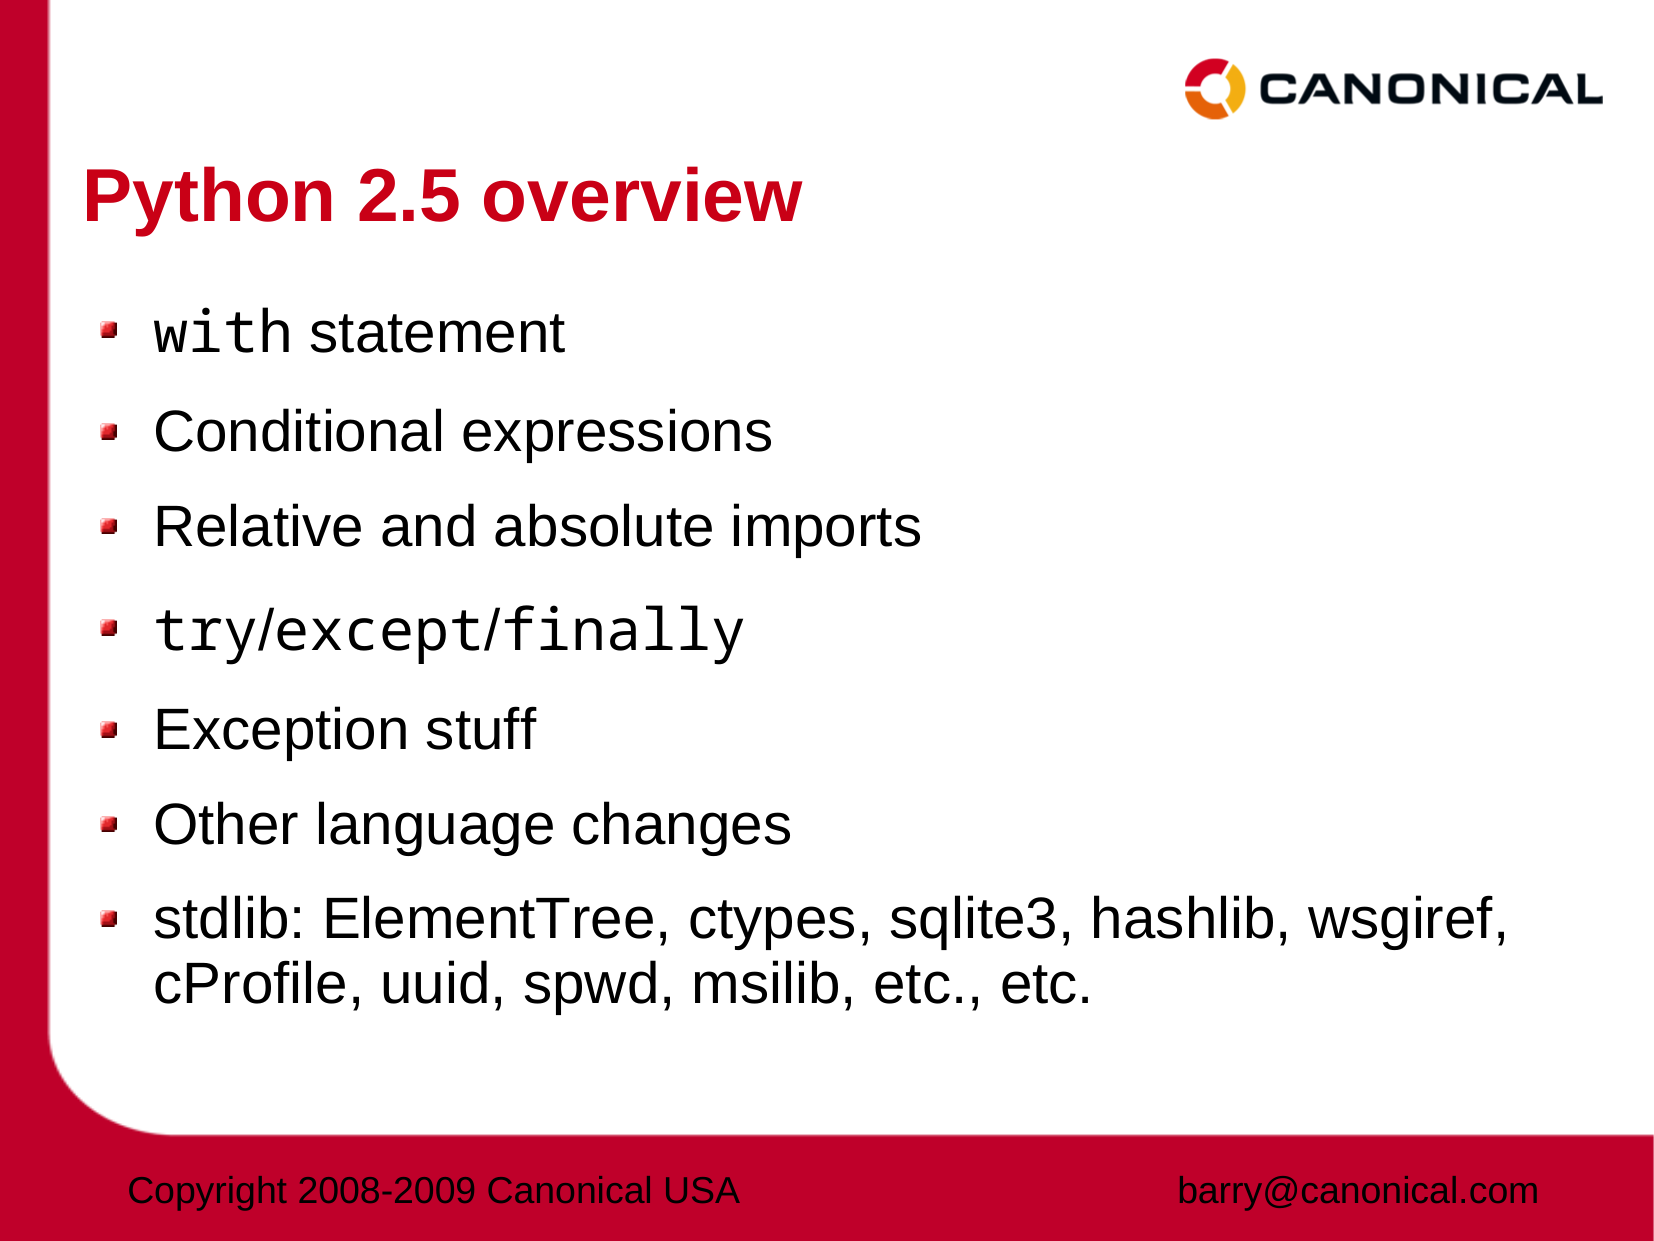

# Python 2.5 overview
with statement
Conditional expressions
Relative and absolute imports
try/except/finally
Exception stuff
Other language changes
stdlib: ElementTree, ctypes, sqlite3, hashlib, wsgiref, cProfile, uuid, spwd, msilib, etc., etc.